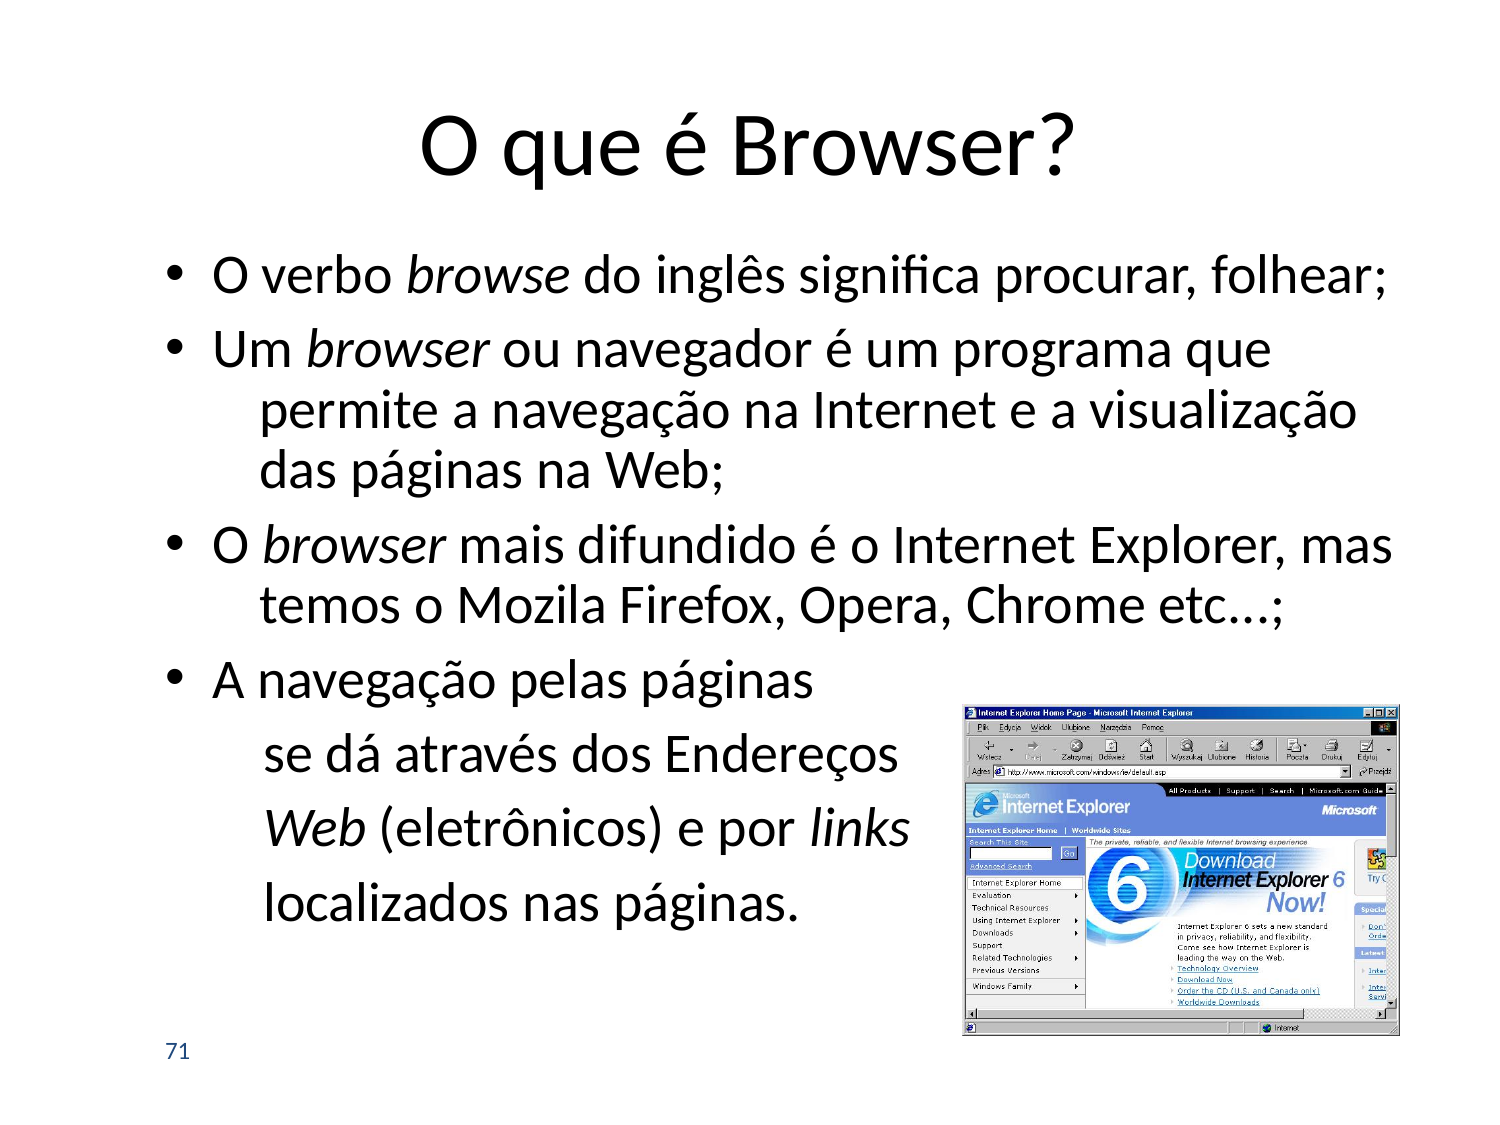

# O que é Browser?
O verbo browse do inglês significa procurar, folhear;
Um browser ou navegador é um programa que permite a navegação na Internet e a visualização das páginas na Web;
O browser mais difundido é o Internet Explorer, mas temos o Mozila Firefox, Opera, Chrome etc...;
A navegação pelas páginas
 se dá através dos Endereços
 Web (eletrônicos) e por links
 localizados nas páginas.